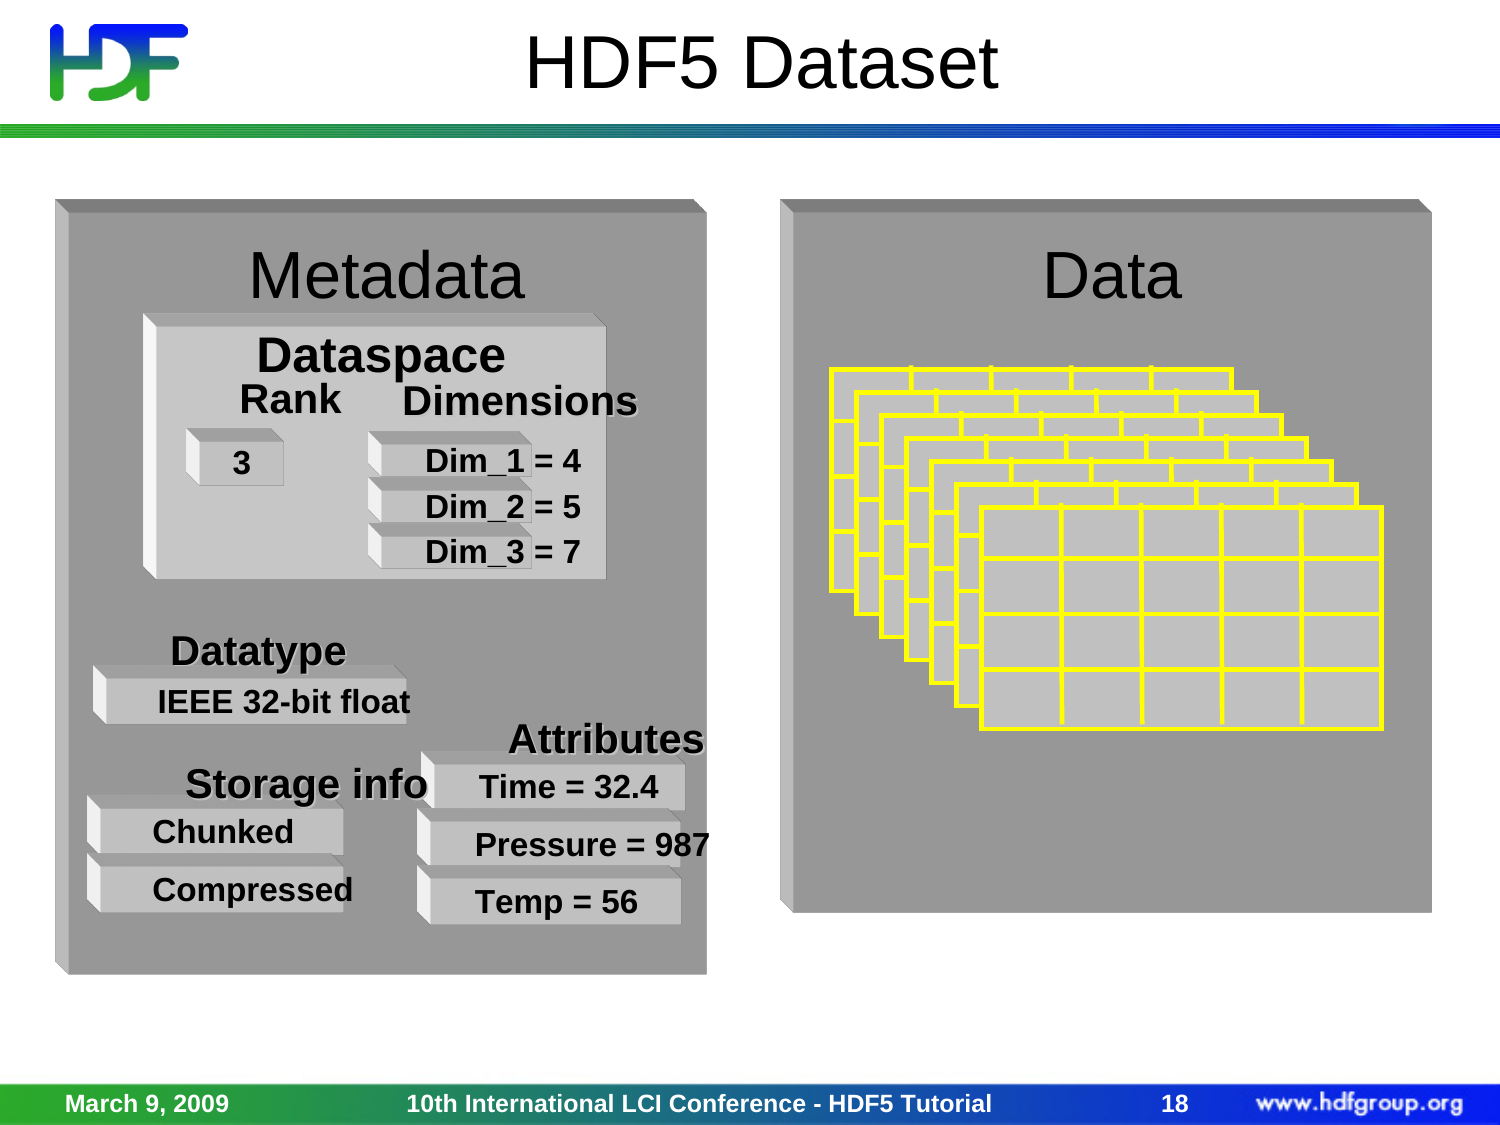

# HDF5 Dataset
Metadata
Data
Dataspace
Rank
Dimensions
3
Dim_1 = 4
Dim_2 = 5
Dim_3 = 7
Datatype
IEEE 32-bit float
Attributes
Storage info
Time = 32.4
Chunked
Pressure = 987
Compressed
Temp = 56
March 9, 2009
10th International LCI Conference - HDF5 Tutorial